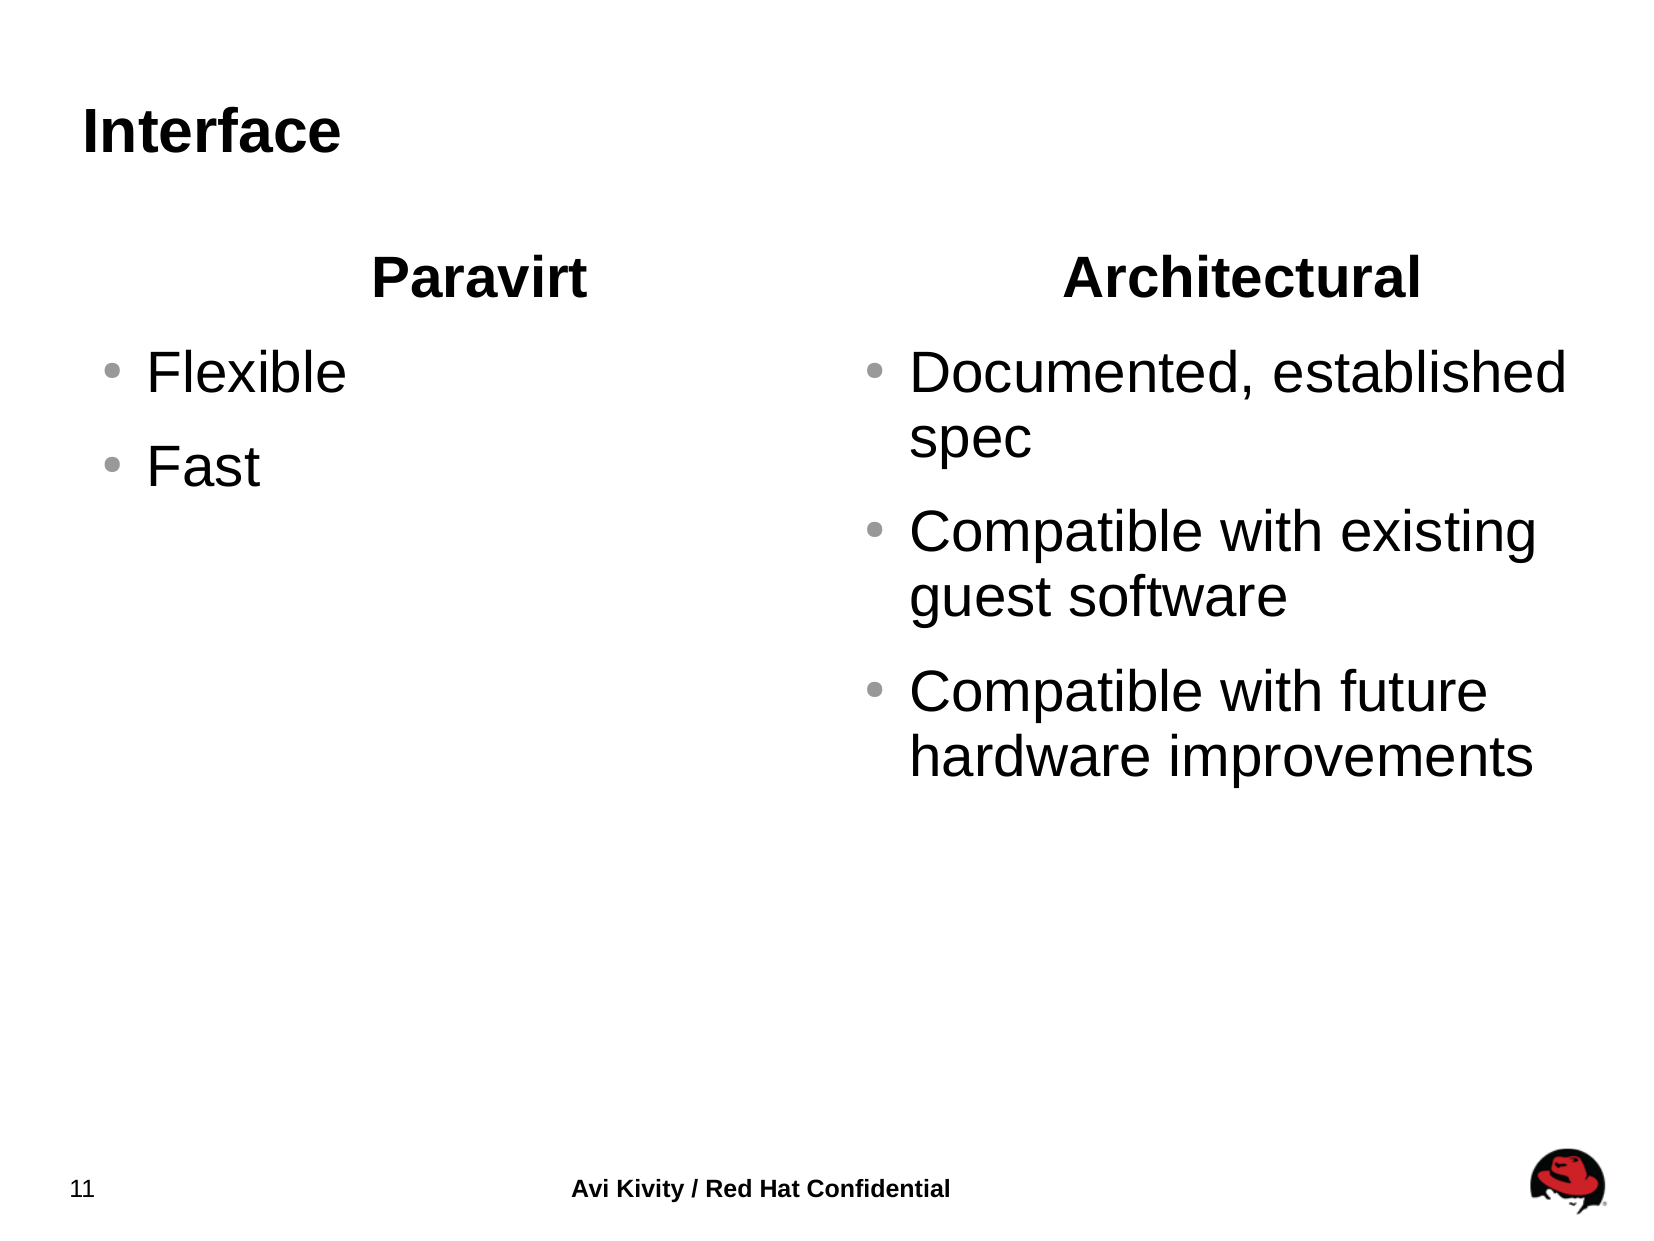

# Interface
Paravirt
Flexible
Fast
Architectural
Documented, established spec
Compatible with existing guest software
Compatible with future hardware improvements